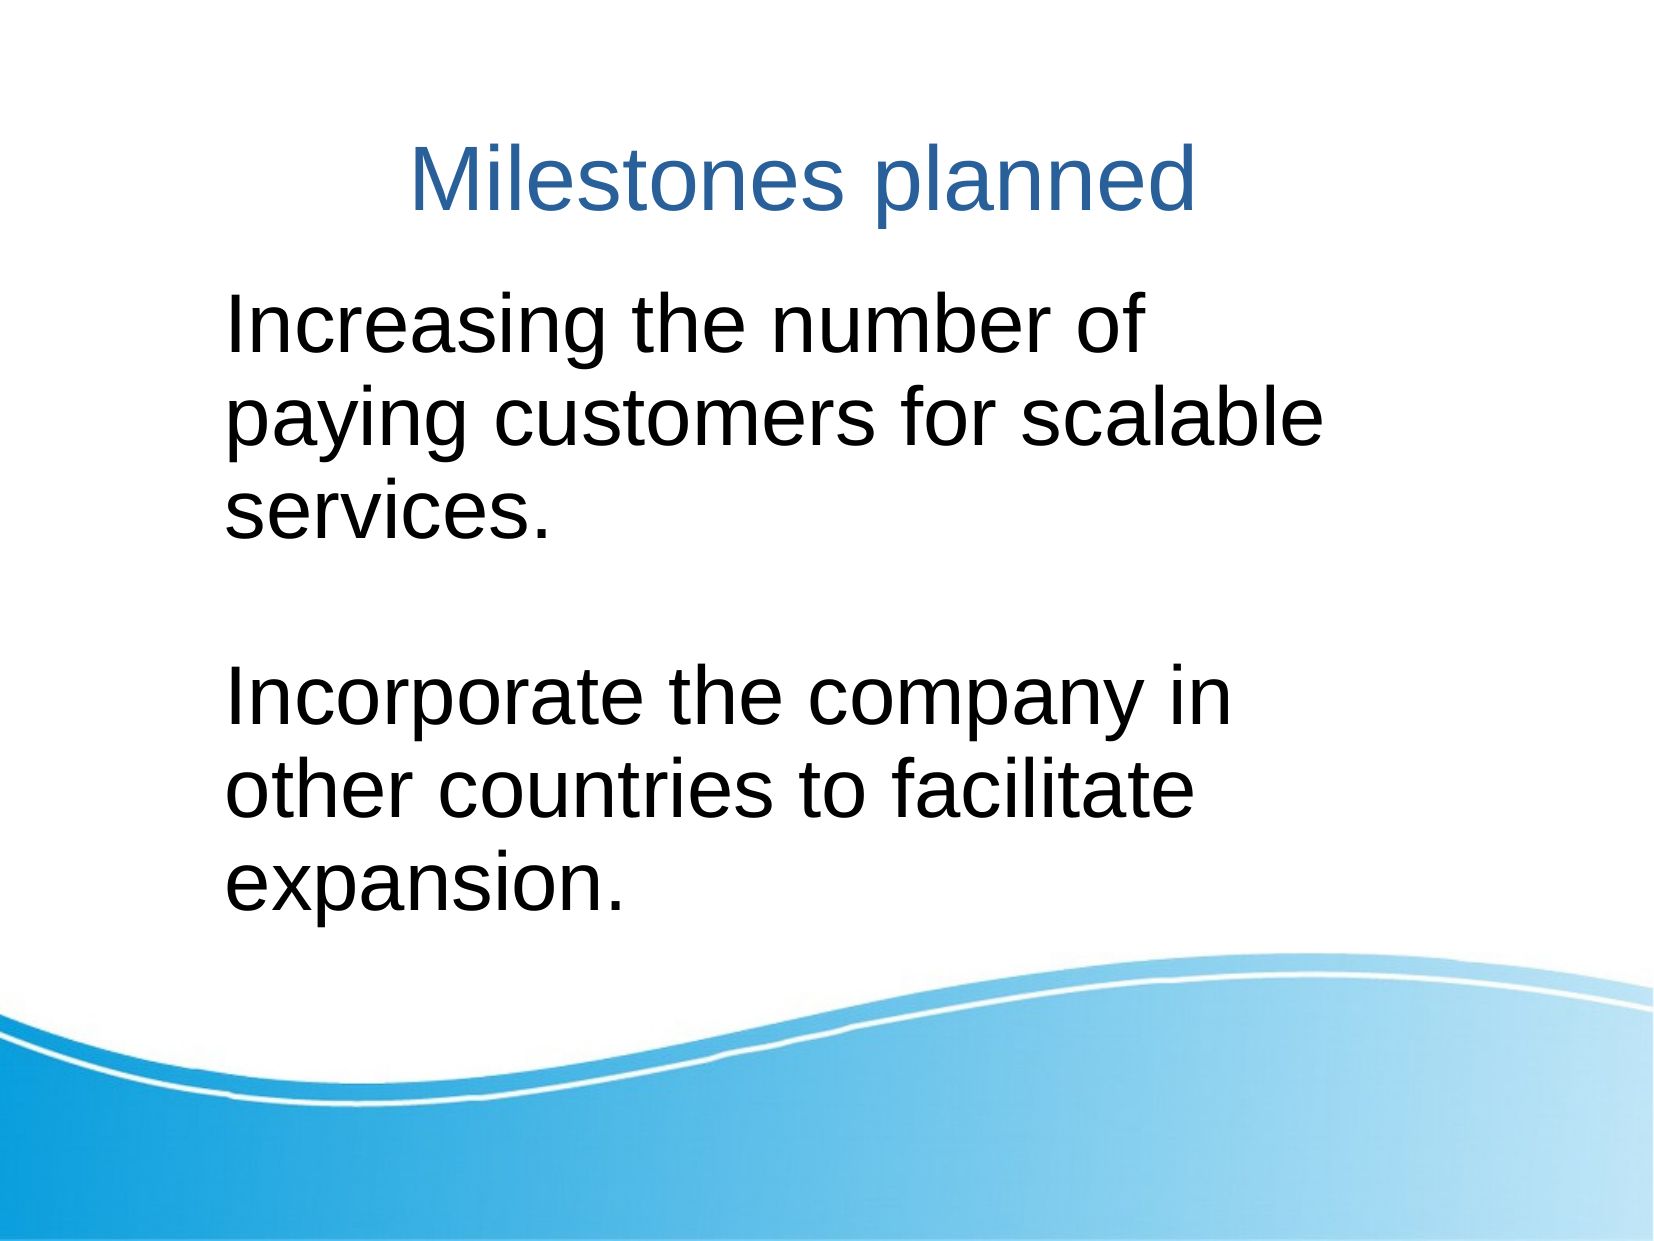

# Milestones planned
Increasing the number of paying customers for scalable services.
Incorporate the company in other countries to facilitate expansion.